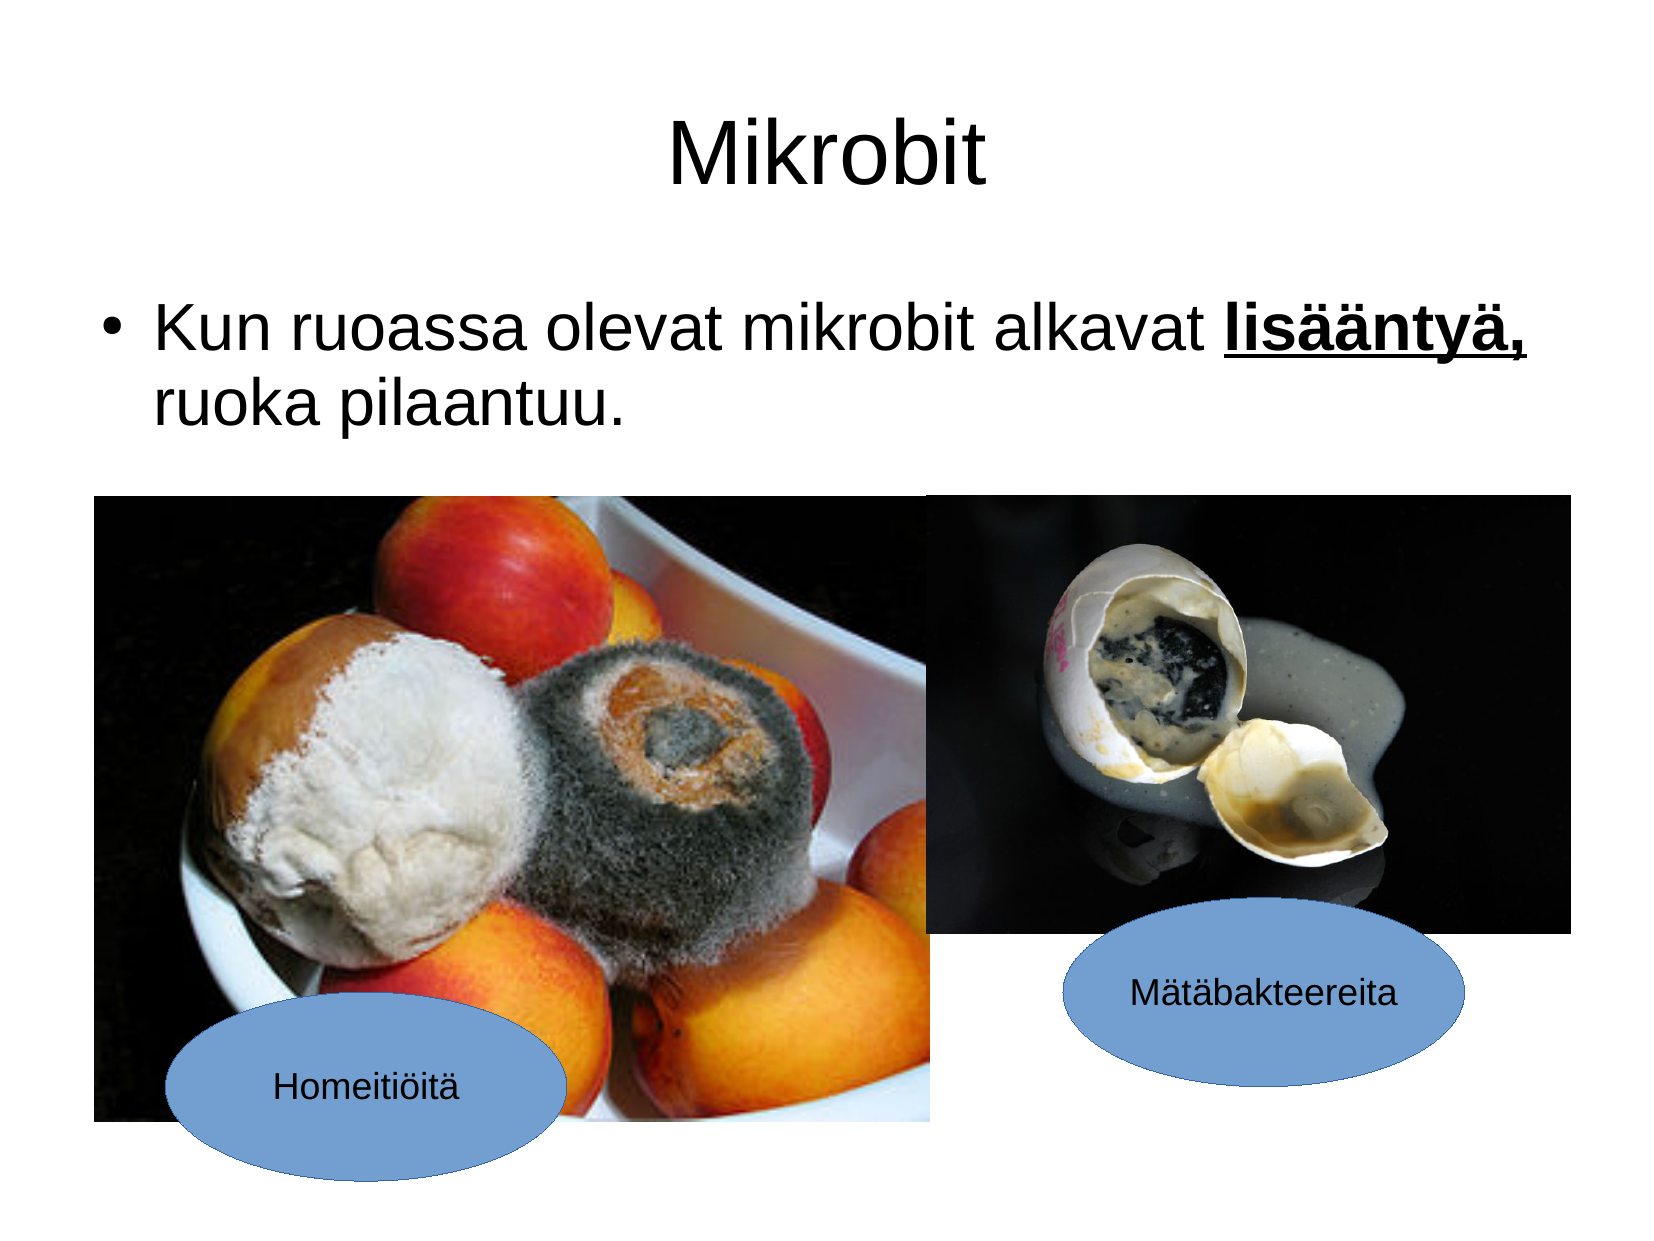

# Mikrobit
Kun ruoassa olevat mikrobit alkavat lisääntyä, ruoka pilaantuu.
Mätäbakteereita
Homeitiöitä